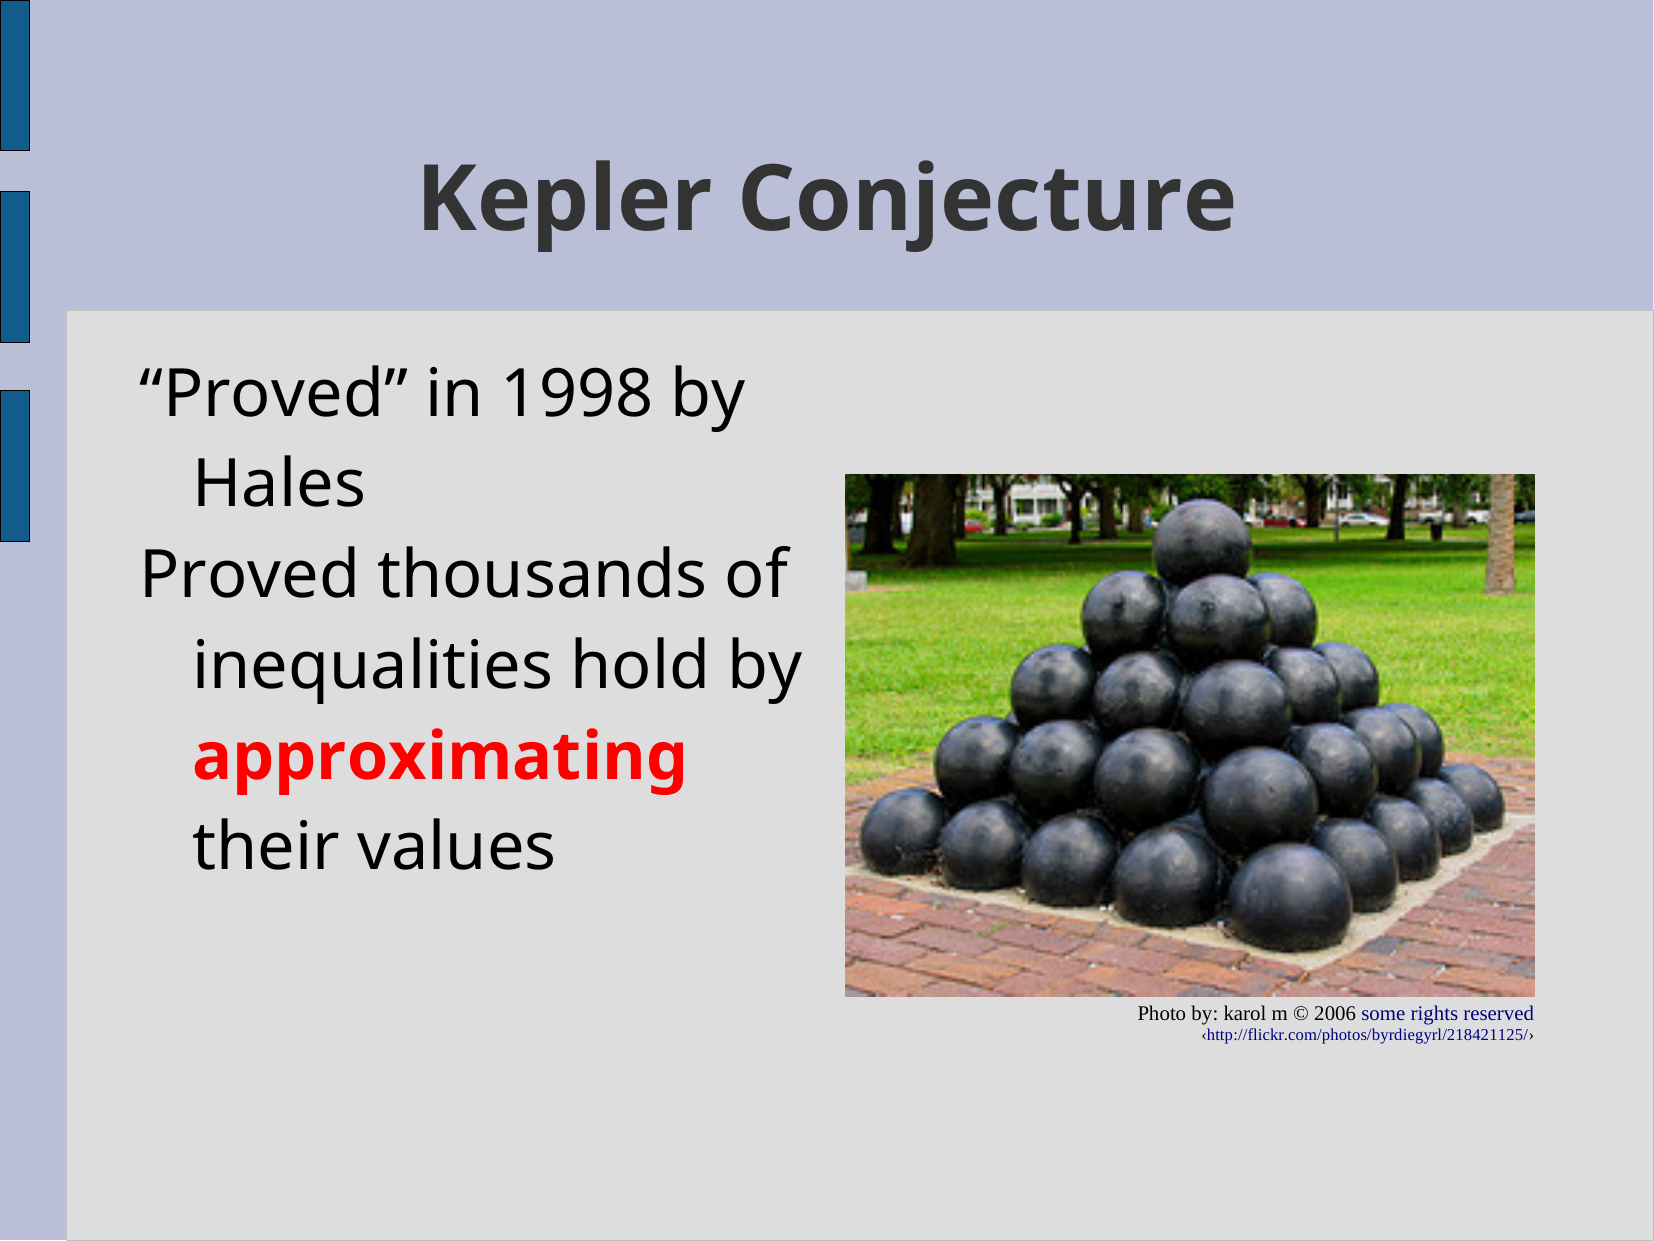

# Kepler Conjecture
“Proved” in 1998 by Hales
Proved thousands of inequalities hold by approximating their values